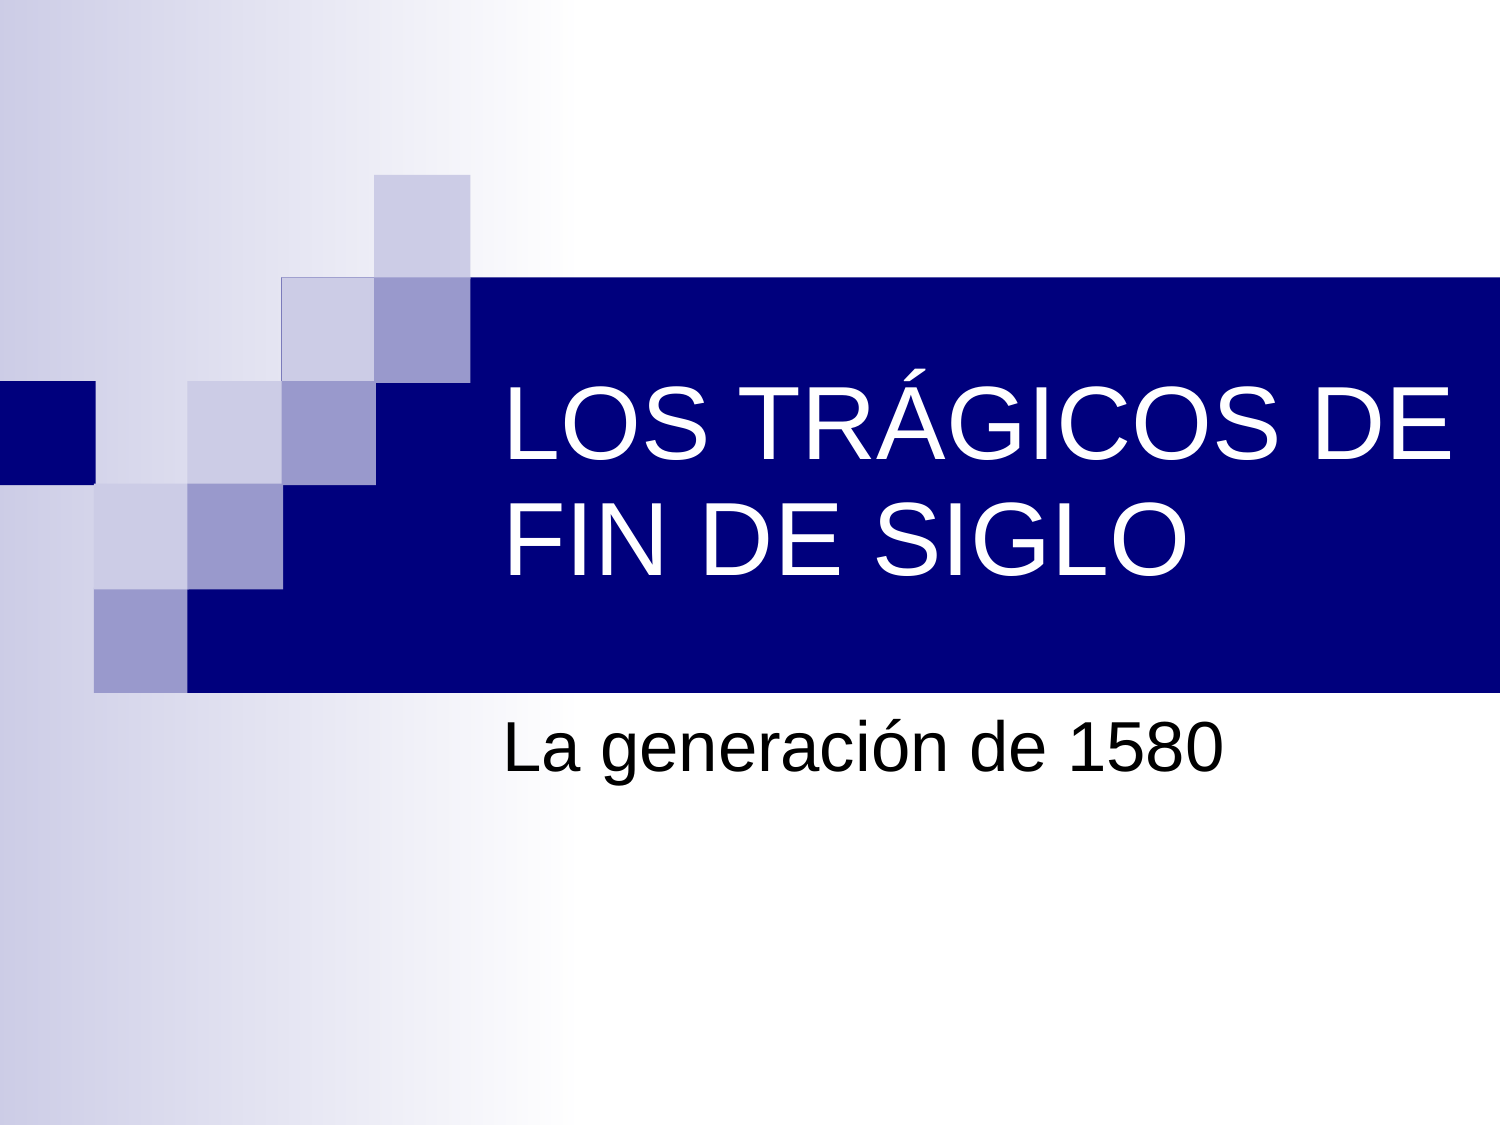

# LOS TRÁGICOS DE FIN DE SIGLO
La generación de 1580